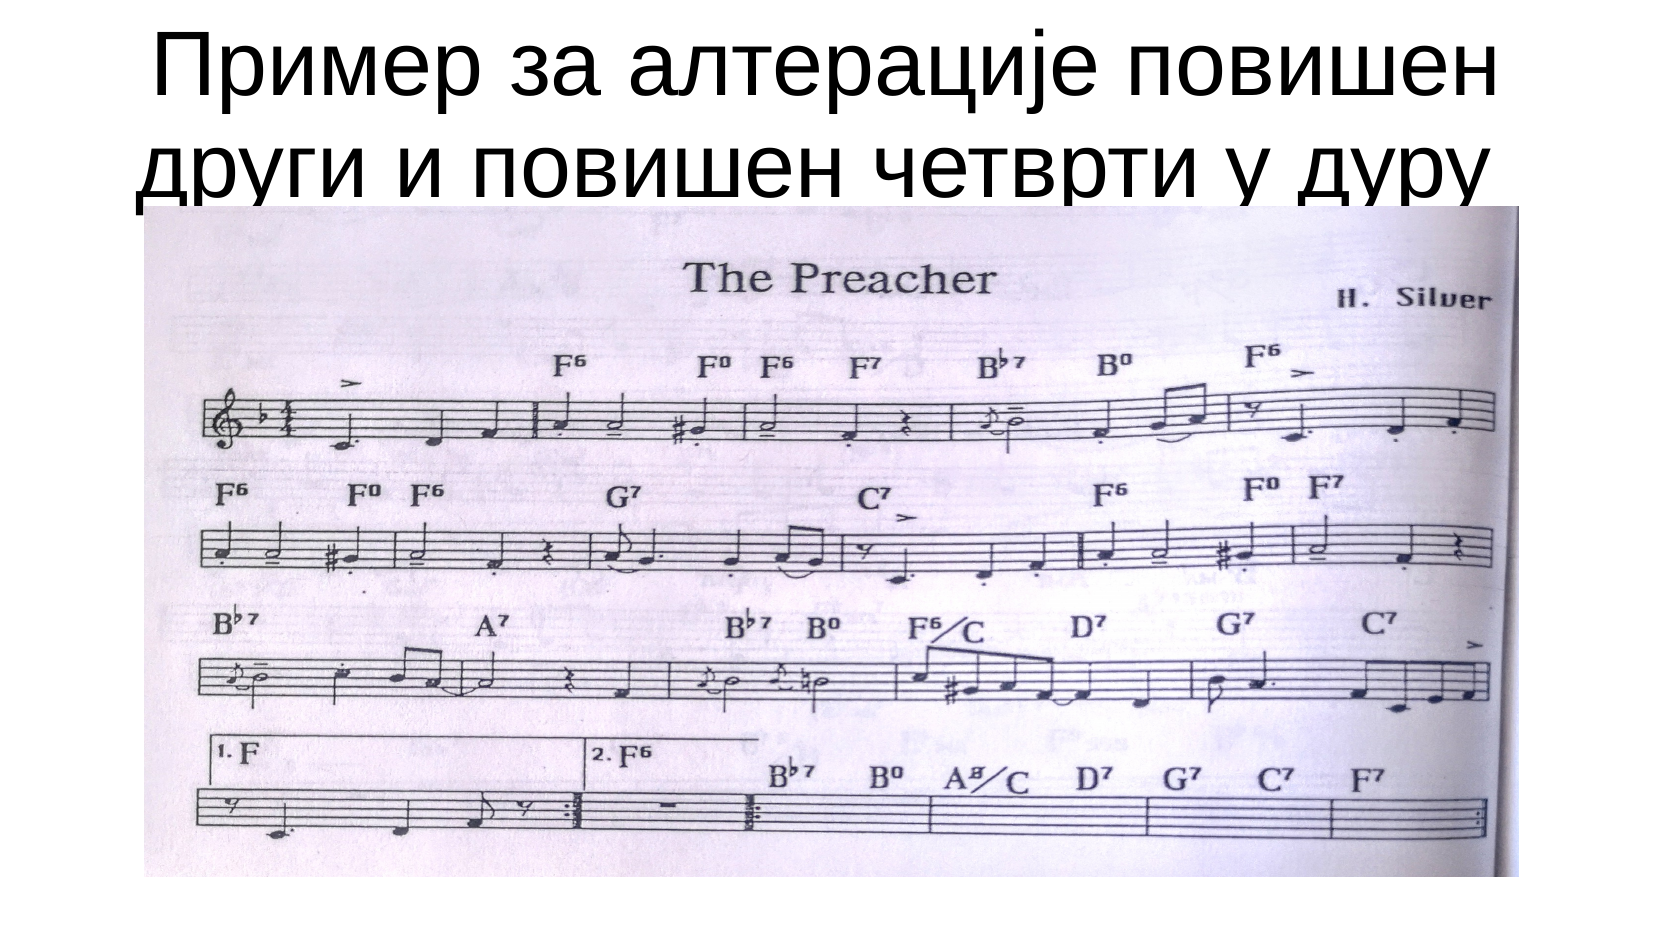

# Пример за алтерације повишен други и повишен четврти у дуру